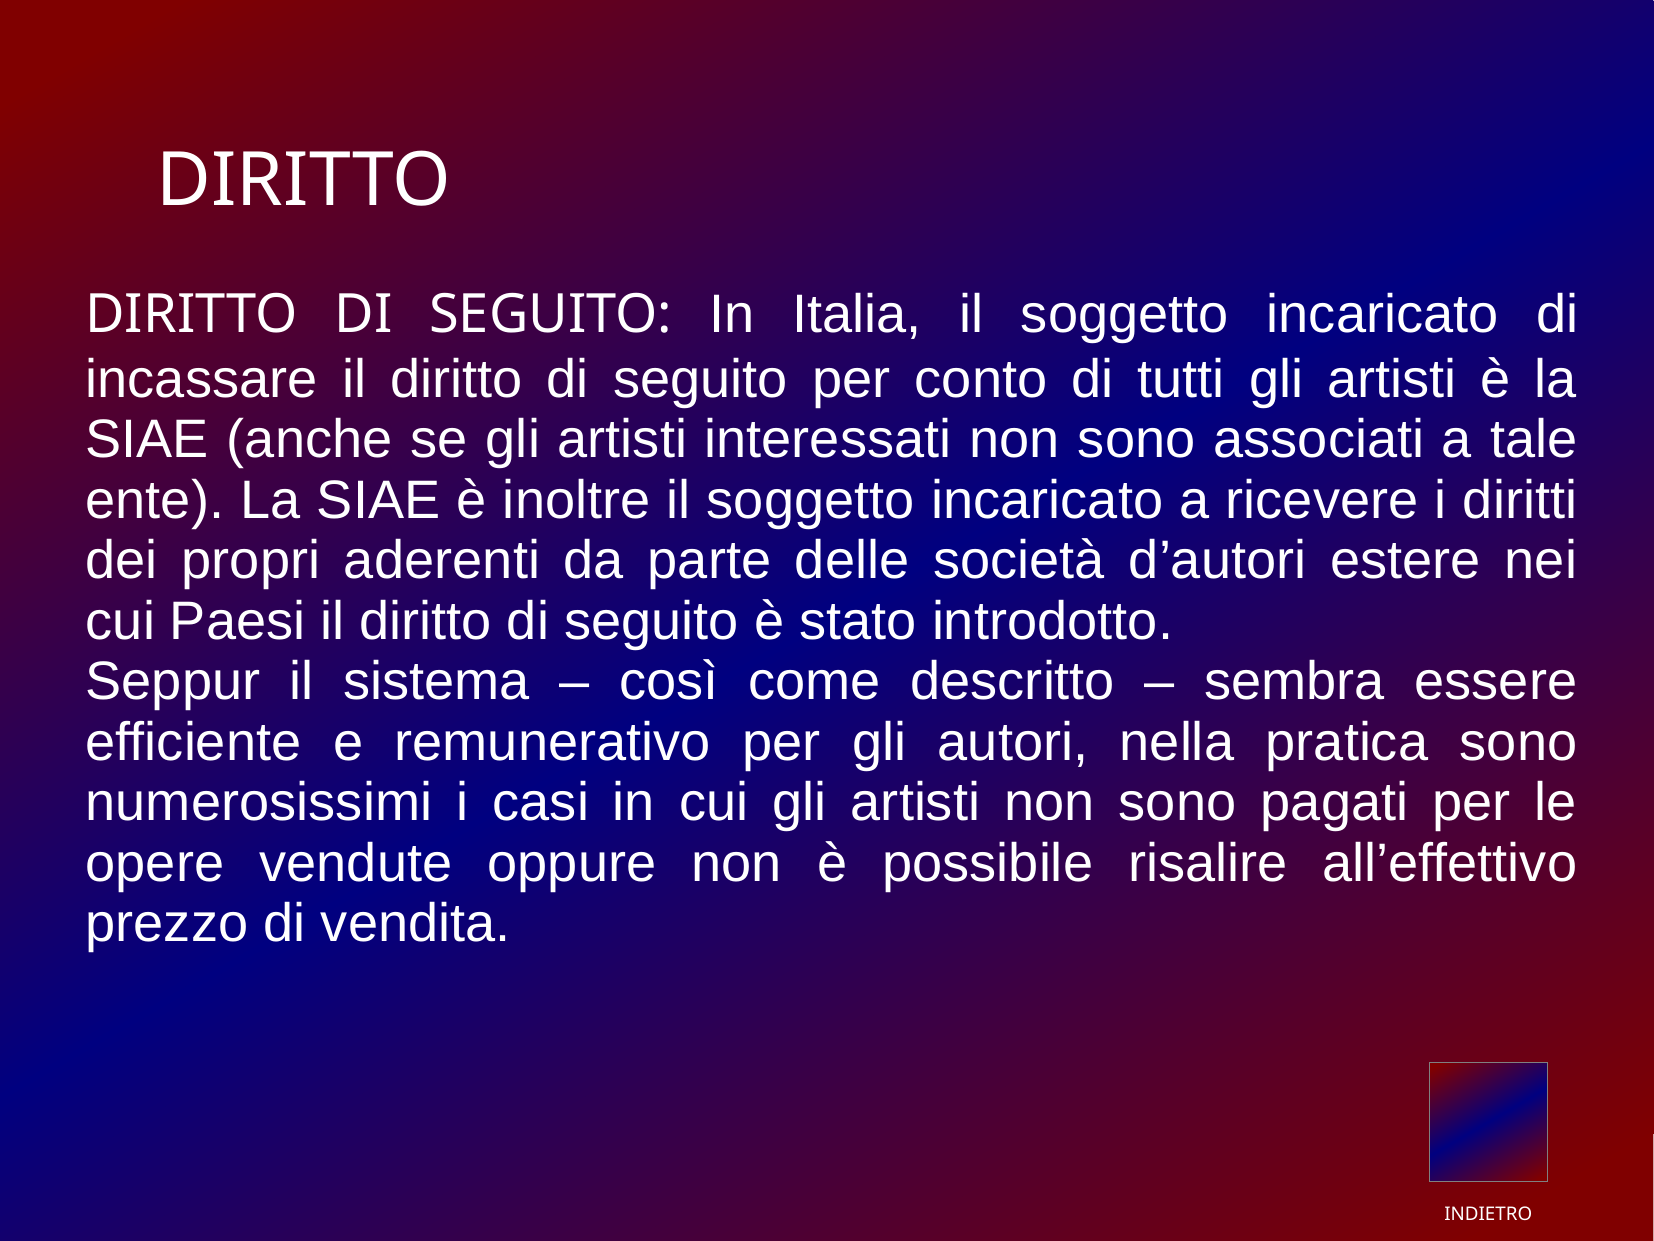

DIRITTO
DIRITTO DI SEGUITO: In Italia, il soggetto incaricato di incassare il diritto di seguito per conto di tutti gli artisti è la SIAE (anche se gli artisti interessati non sono associati a tale ente). La SIAE è inoltre il soggetto incaricato a ricevere i diritti dei propri aderenti da parte delle società d’autori estere nei cui Paesi il diritto di seguito è stato introdotto.
Seppur il sistema – così come descritto – sembra essere efficiente e remunerativo per gli autori, nella pratica sono numerosissimi i casi in cui gli artisti non sono pagati per le opere vendute oppure non è possibile risalire all’effettivo prezzo di vendita.
INDIETRO